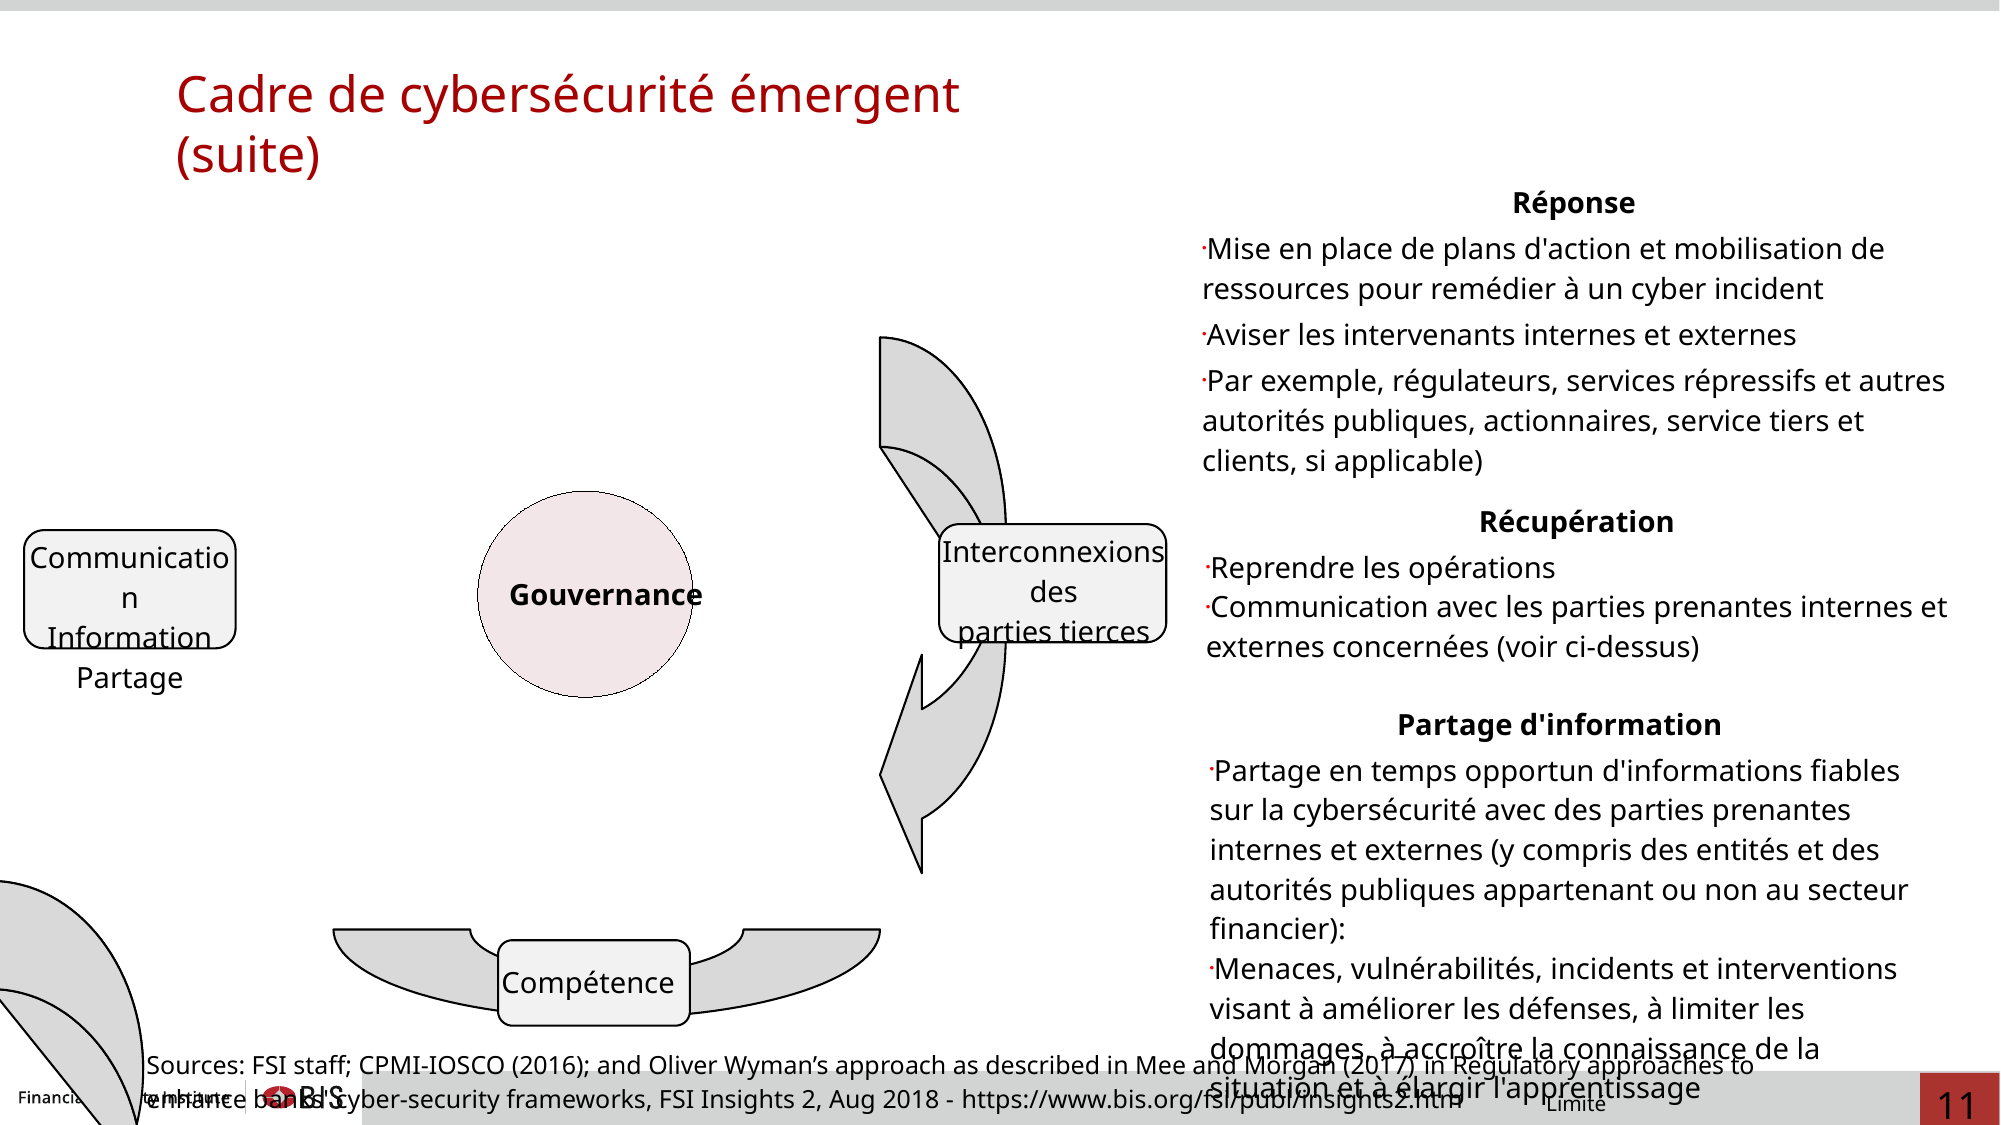

# Cadre de cybersécurité émergent (suite)
Réponse
Mise en place de plans d'action et mobilisation de ressources pour remédier à un cyber incident
Aviser les intervenants internes et externes
Par exemple, régulateurs, services répressifs et autres autorités publiques, actionnaires, service tiers et clients, si applicable)
Gouvernance
Récupération
Reprendre les opérations
Communication avec les parties prenantes internes et externes concernées (voir ci-dessus)
Interconnexions des
parties tierces
Communication
Information
Partage
Partage d'information
Partage en temps opportun d'informations fiables sur la cybersécurité avec des parties prenantes internes et externes (y compris des entités et des autorités publiques appartenant ou non au secteur financier):
Menaces, vulnérabilités, incidents et interventions visant à améliorer les défenses, à limiter les dommages, à accroître la connaissance de la situation et à élargir l'apprentissage
Compétence
Sources: FSI staff; CPMI-IOSCO (2016); and Oliver Wyman’s approach as described in Mee and Morgan (2017) in Regulatory approaches to enhance banks' cyber-security frameworks, FSI Insights 2, Aug 2018 - https://www.bis.org/fsi/publ/insights2.htm